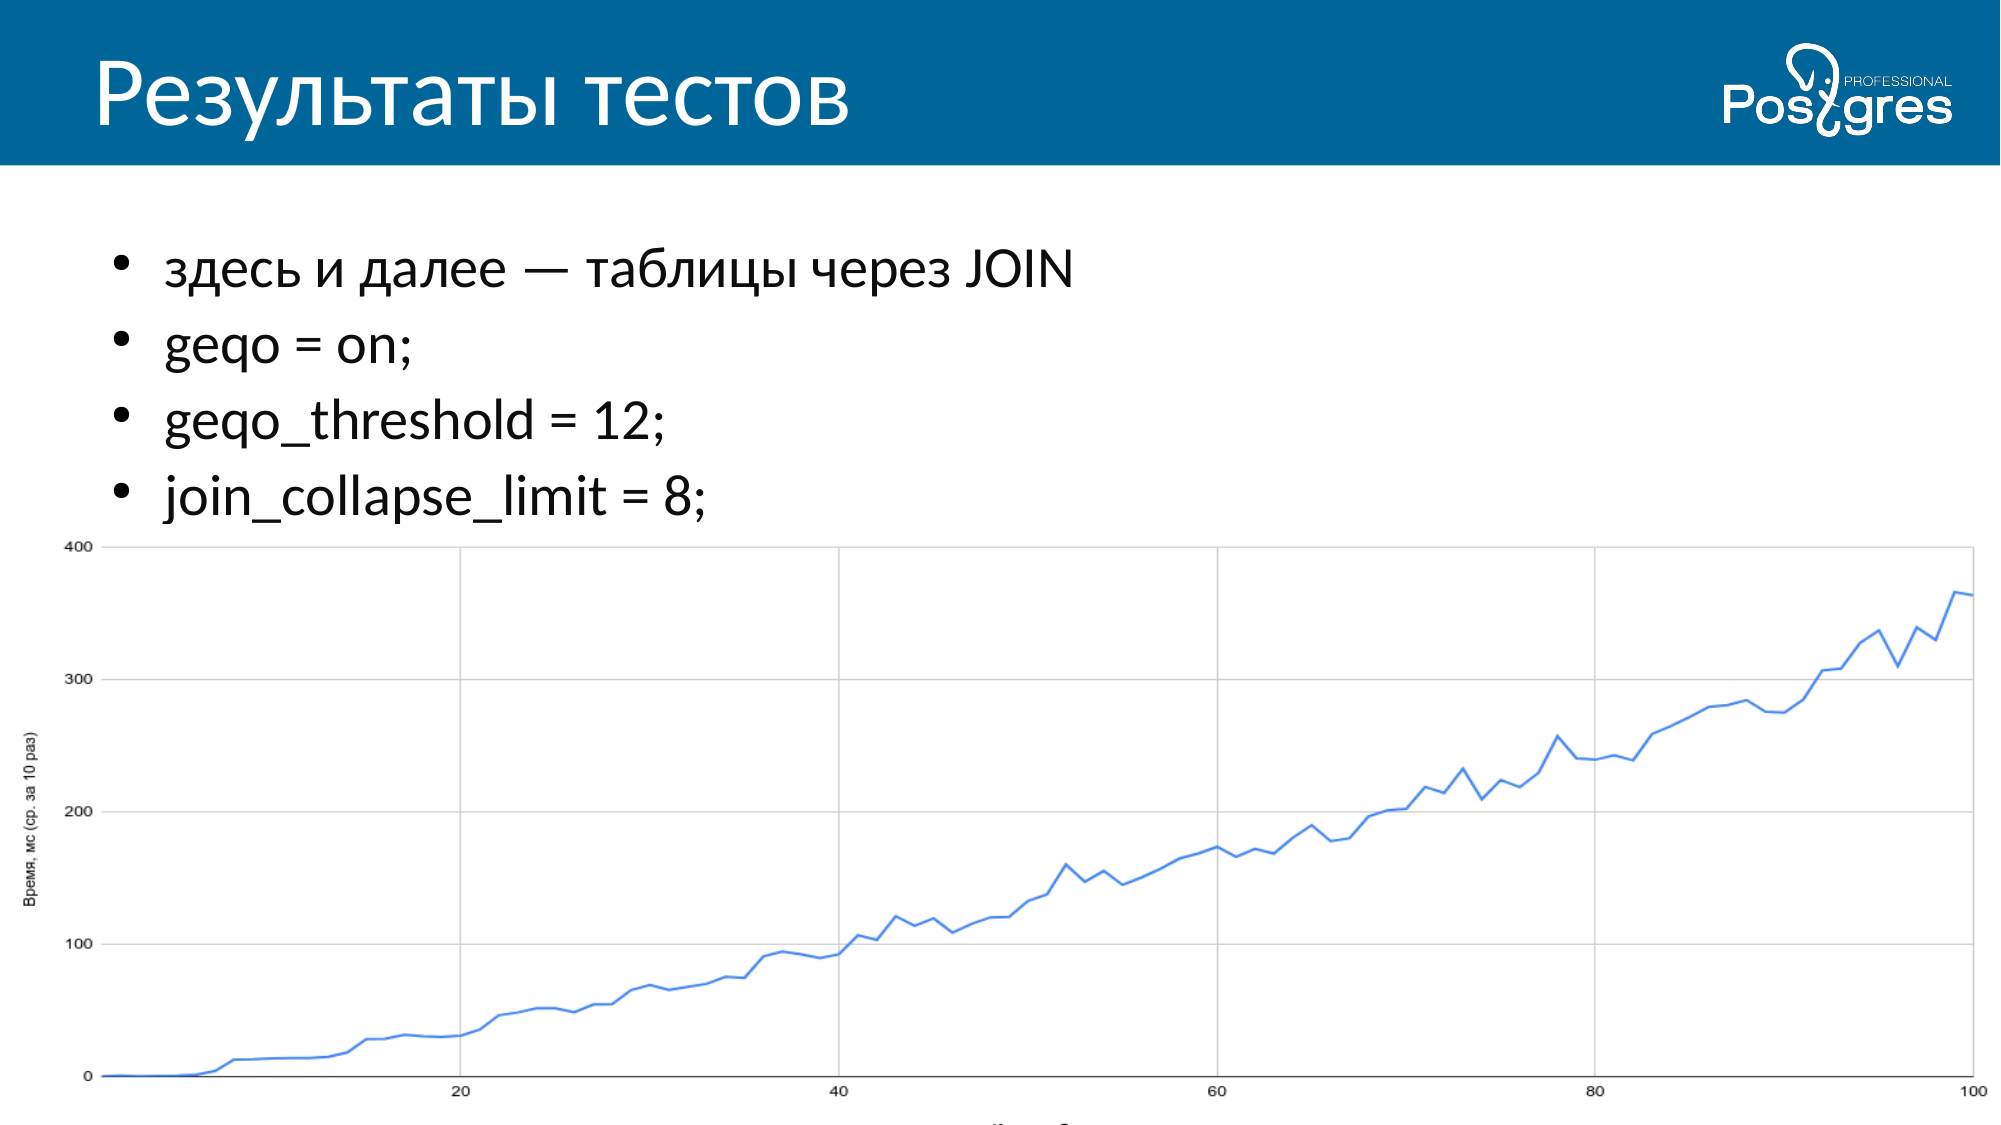

# Результаты тестов
здесь и далее — таблицы через JOIN
geqo = on;
geqo_threshold = 12;
join_collapse_limit = 8;